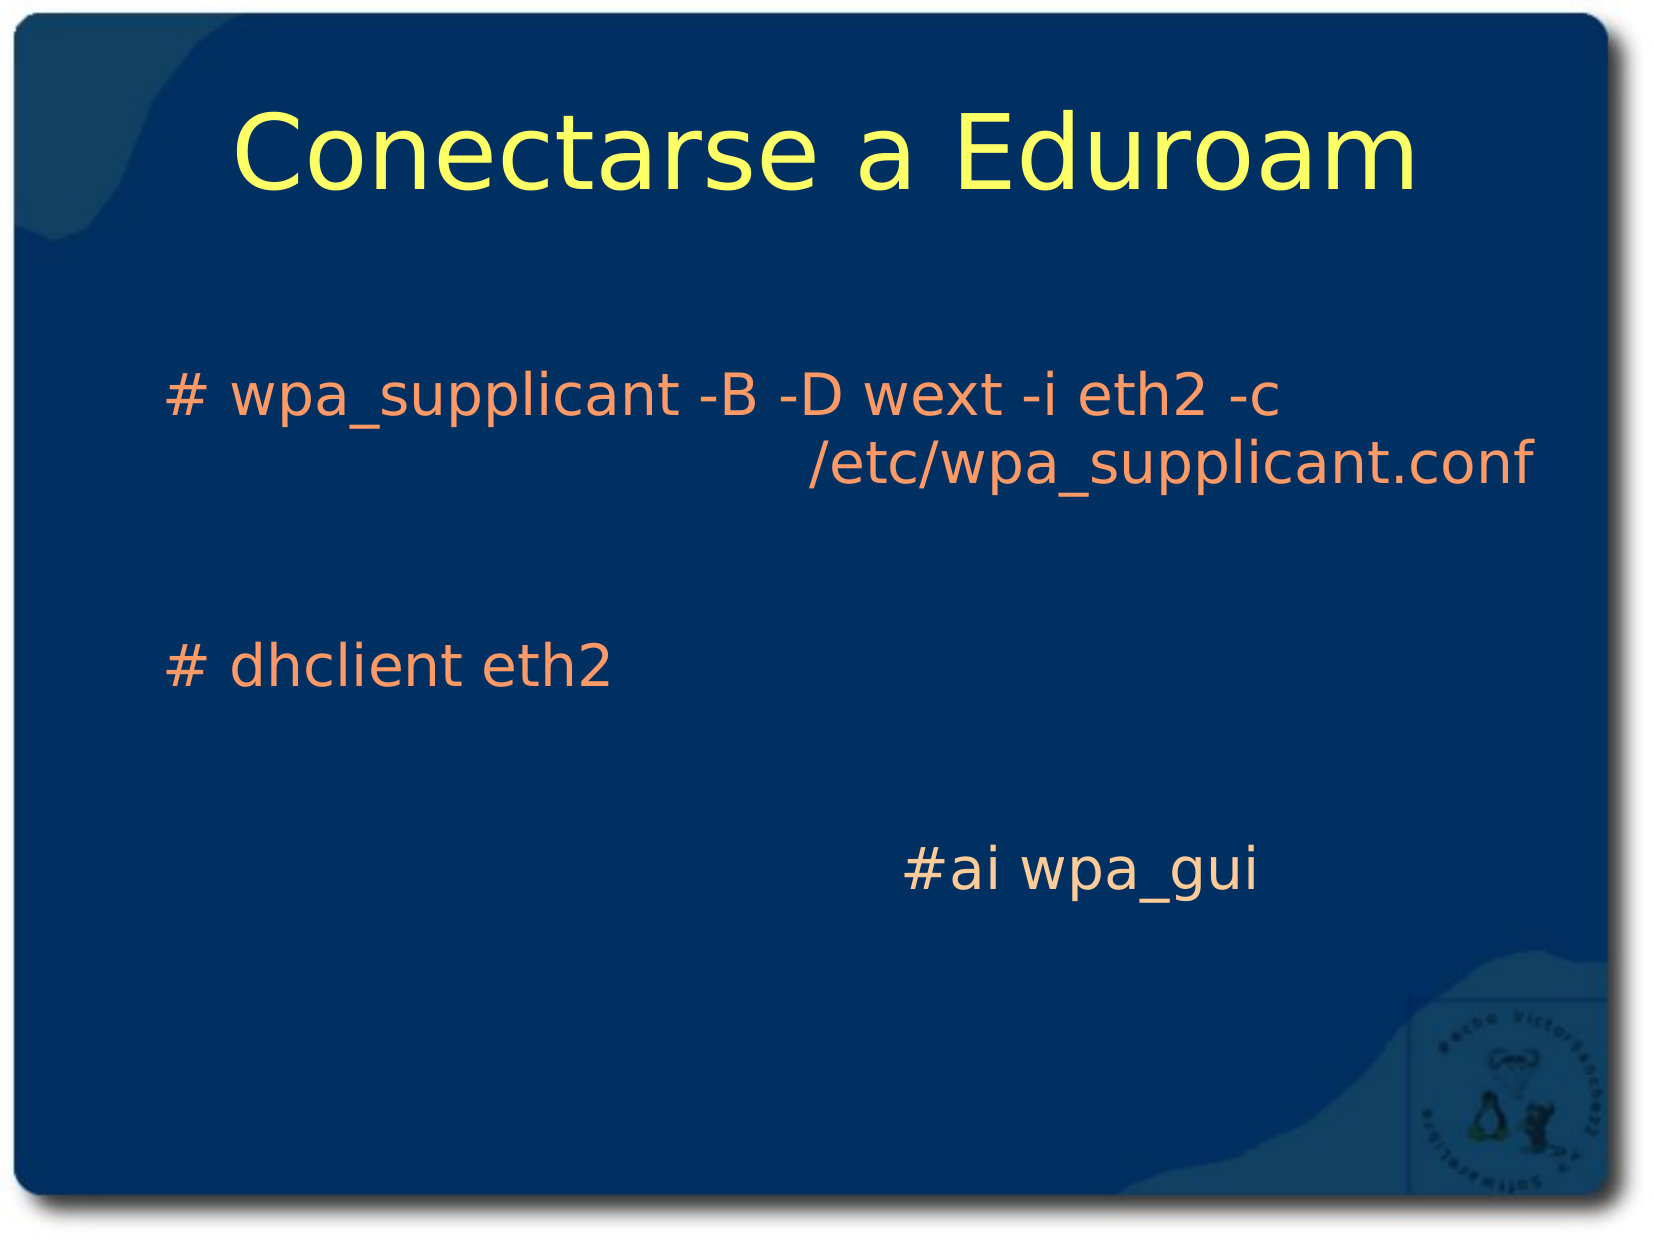

Conectarse a Eduroam
#
# wpa_supplicant -B -D wext -i eth2 -c
 /etc/wpa_supplicant.conf
# dhclient eth2
										#ai wpa_gui